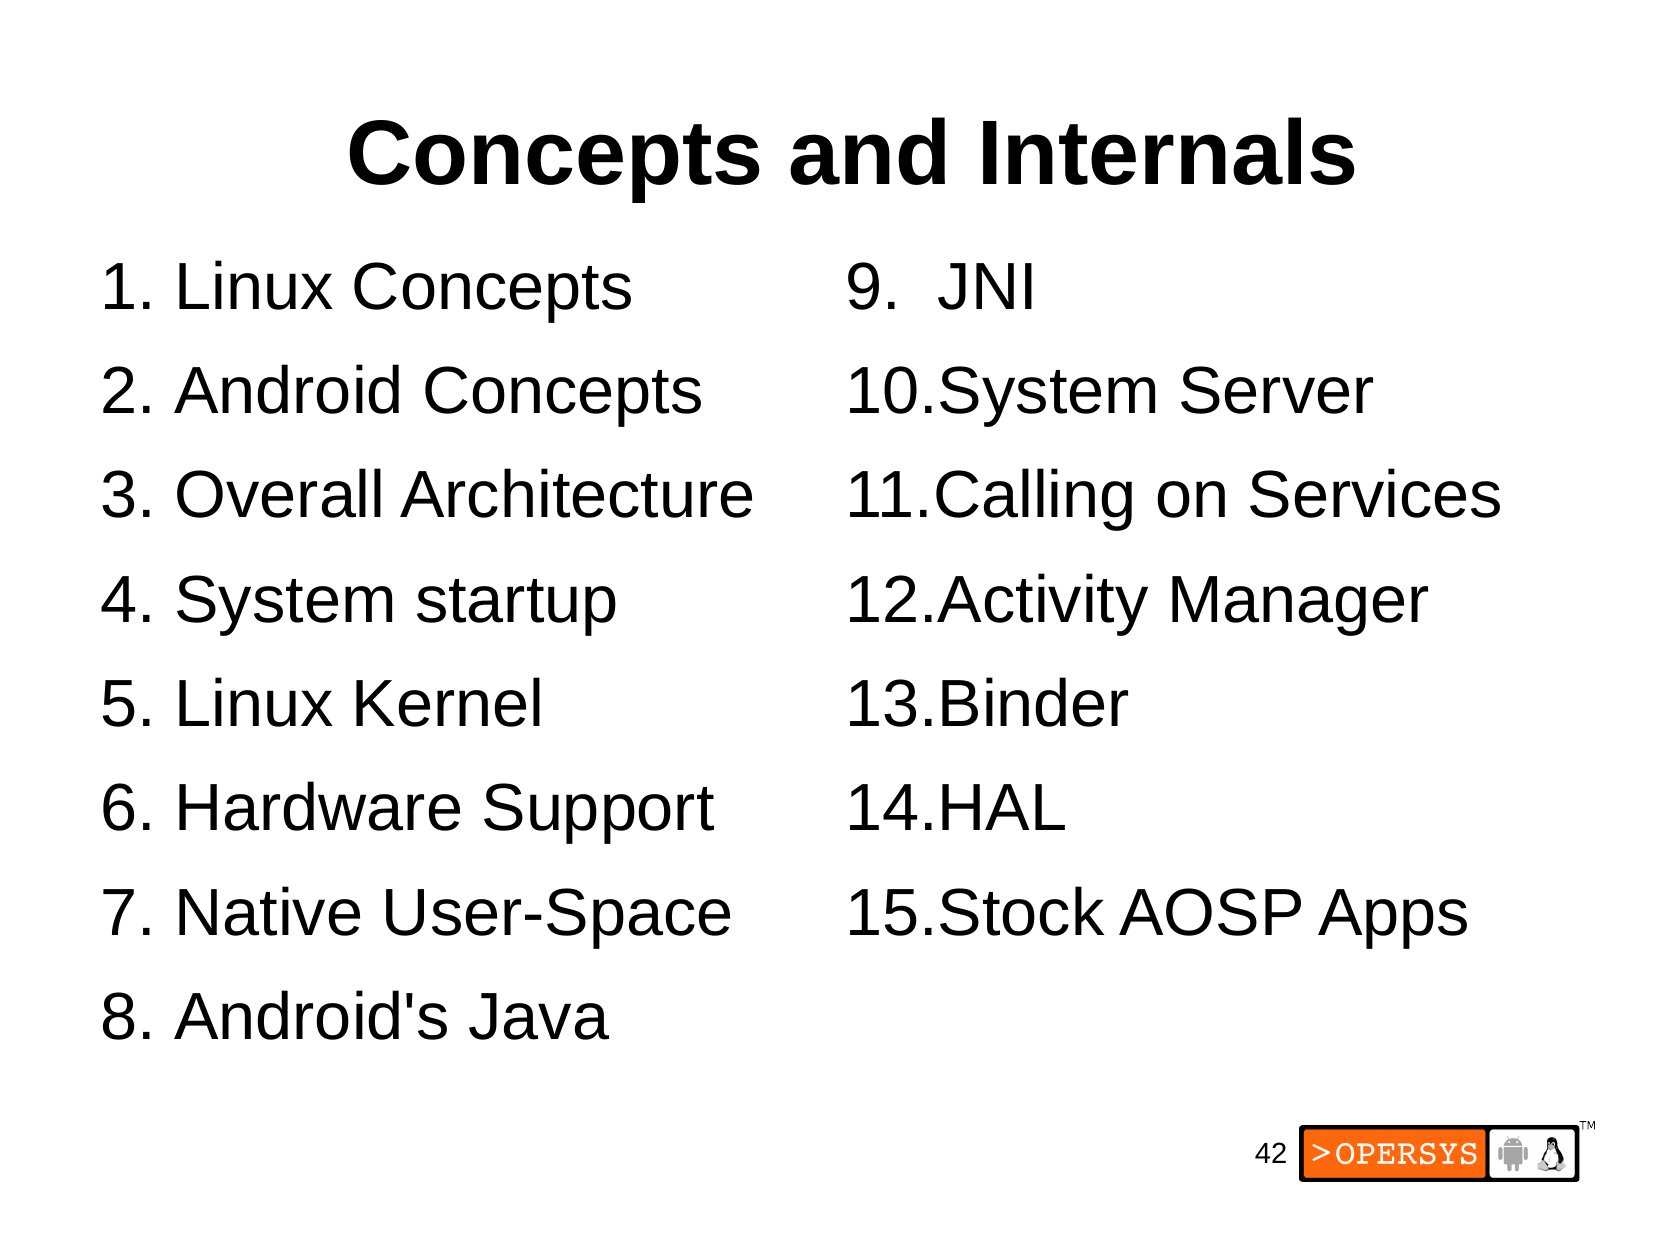

Concepts and Internals
# Linux Concepts
 Android Concepts
 Overall Architecture
 System startup
 Linux Kernel
 Hardware Support
 Native User-Space
 Android's Java
 JNI
System Server
Calling on Services
Activity Manager
Binder
HAL
Stock AOSP Apps